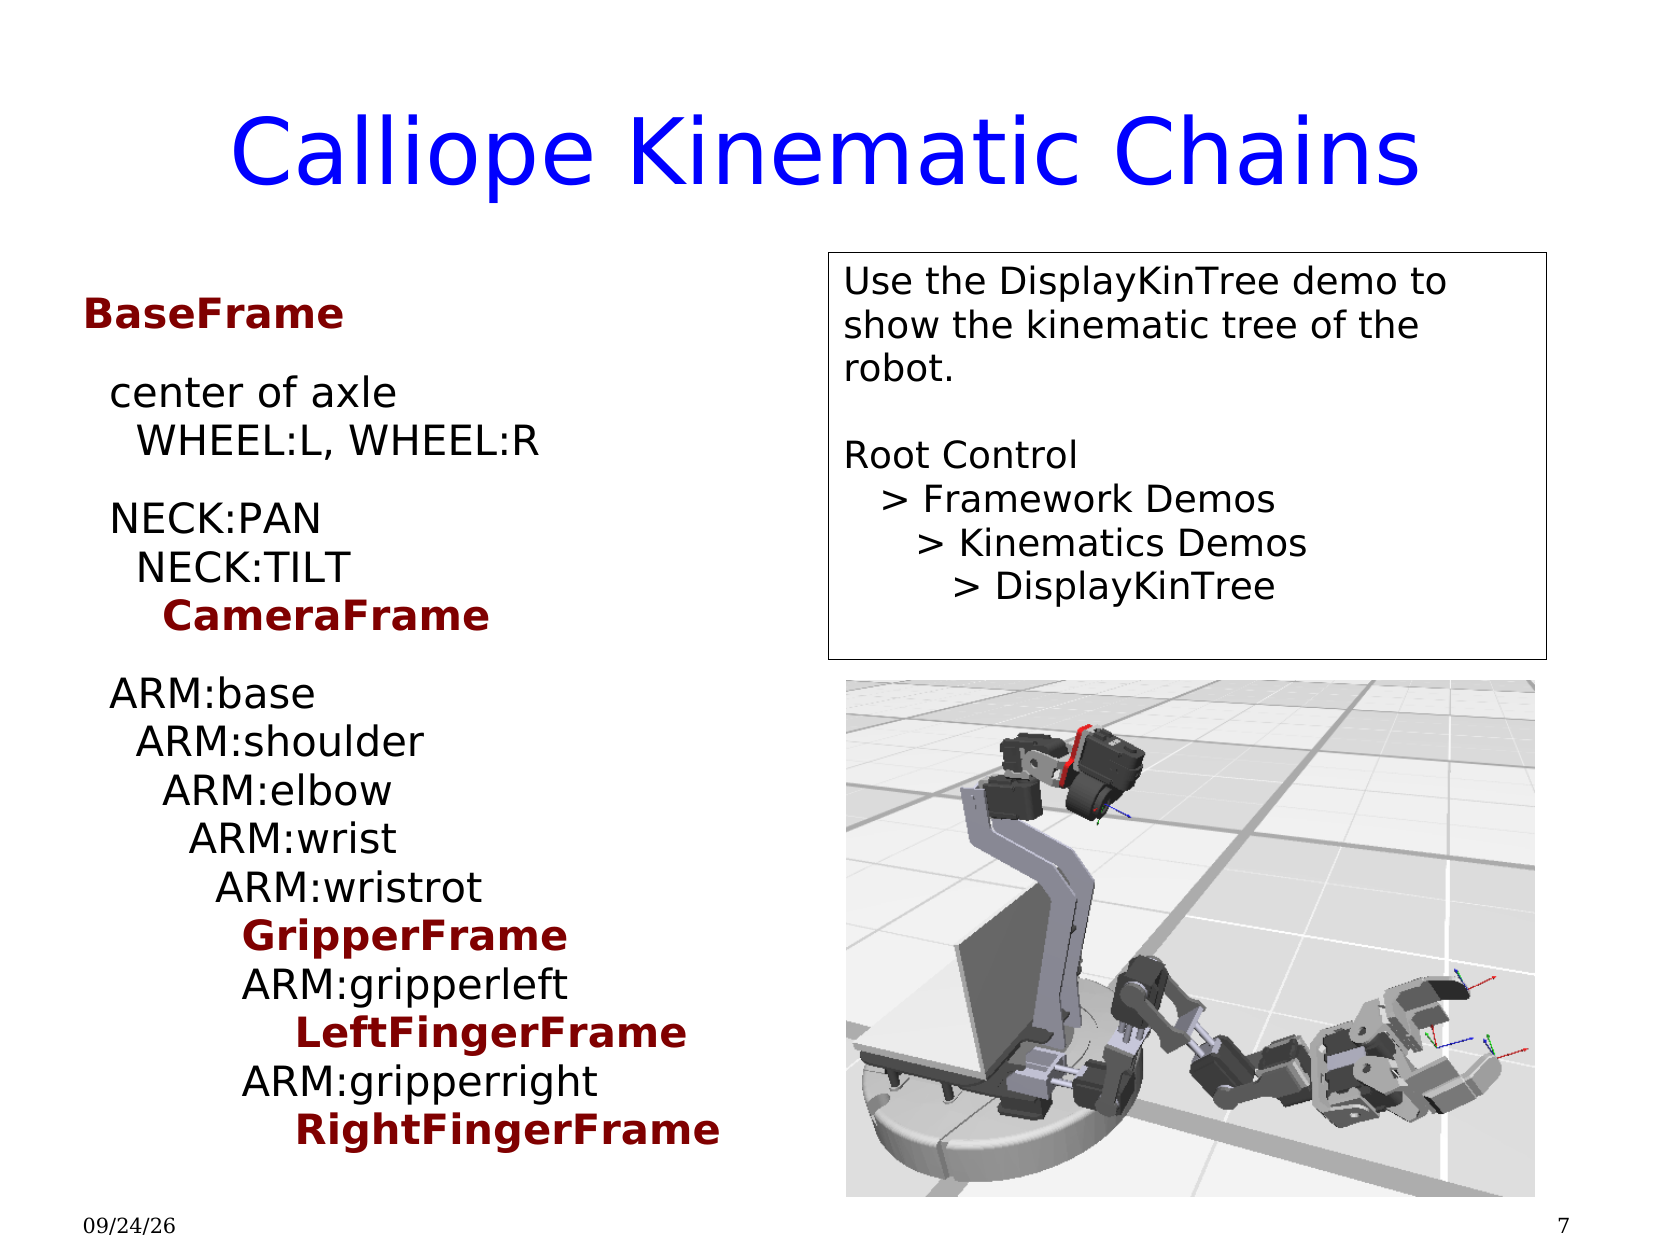

# Calliope Kinematic Chains
Use the DisplayKinTree demo to show the kinematic tree of the robot.
Root Control
 > Framework Demos
 > Kinematics Demos
 > DisplayKinTree
BaseFrame
 center of axle
 WHEEL:L, WHEEL:R
 NECK:PAN
 NECK:TILT
 CameraFrame
 ARM:base
 ARM:shoulder
 ARM:elbow
 ARM:wrist
 ARM:wristrot
 GripperFrame
 ARM:gripperleft
 LeftFingerFrame
 ARM:gripperright
 RightFingerFrame
7